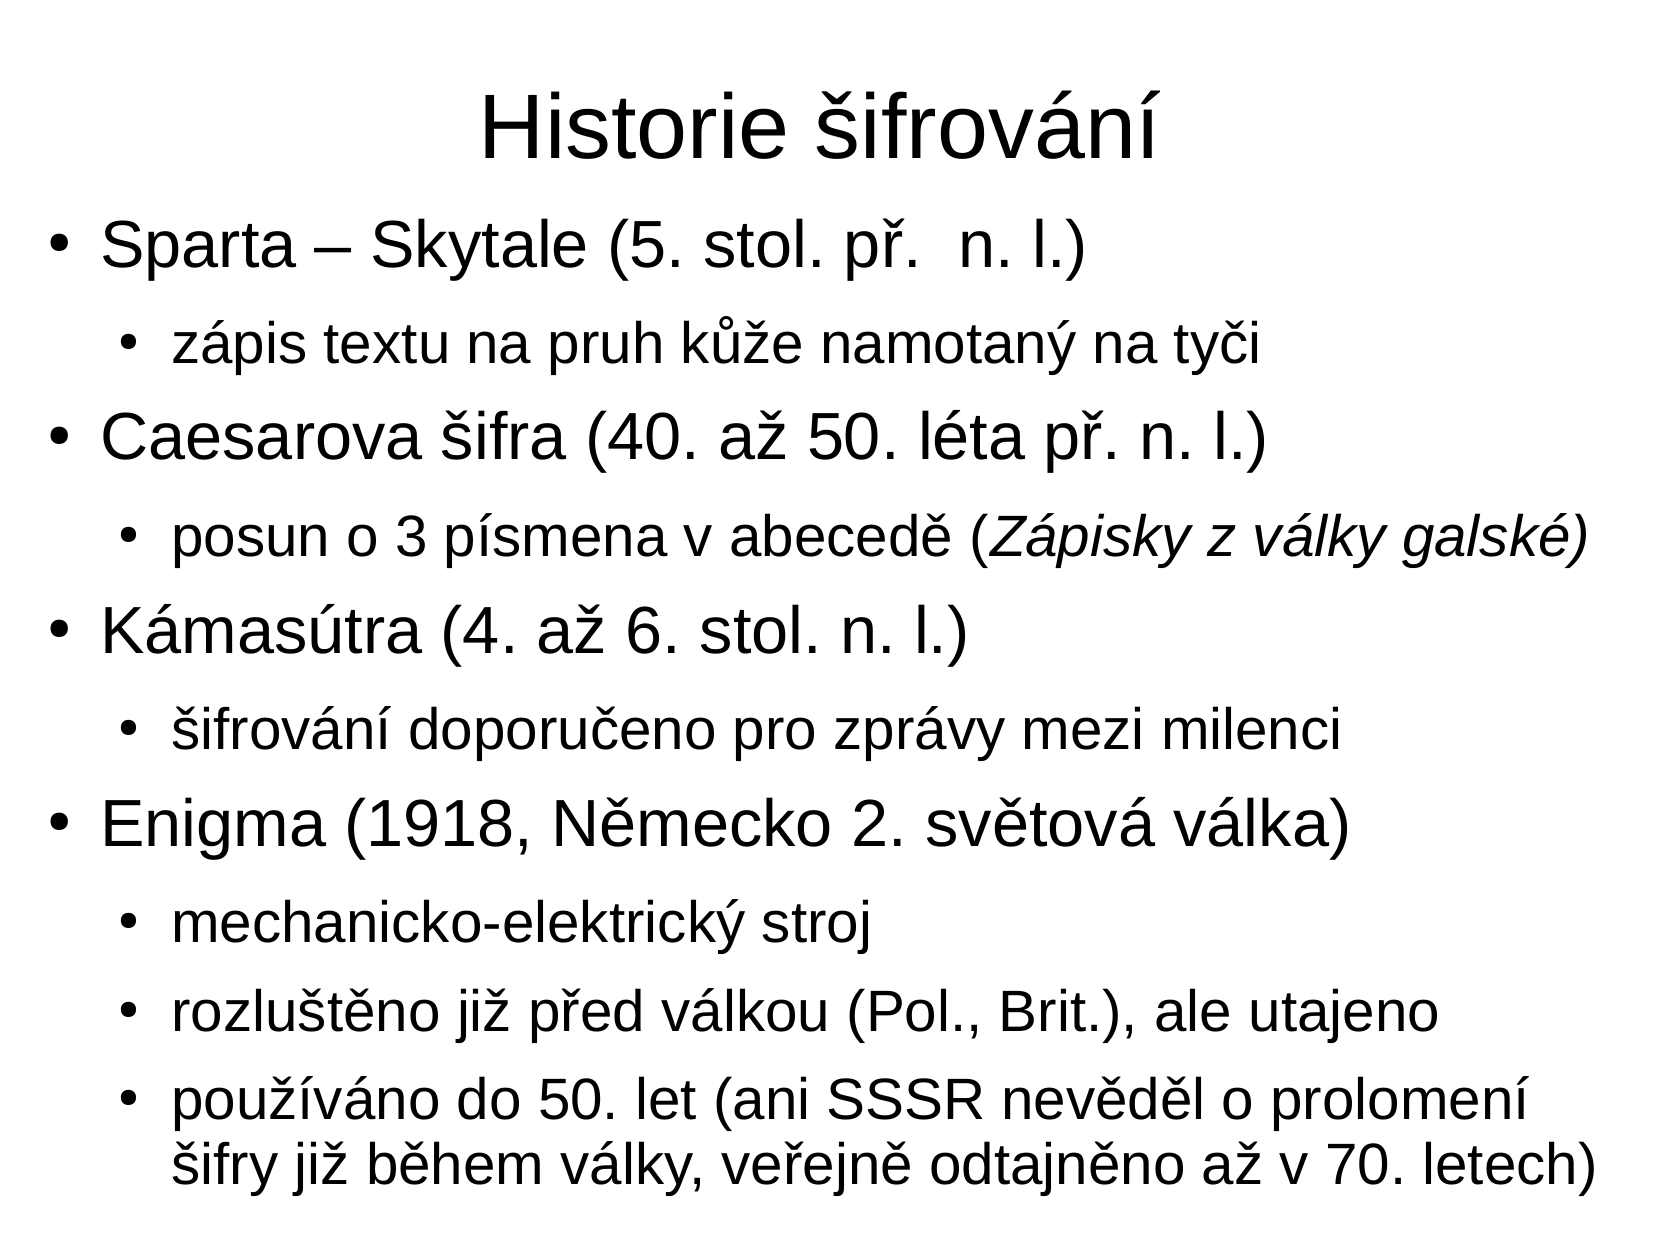

# Historie šifrování
Sparta – Skytale (5. stol. př. n. l.)
zápis textu na pruh kůže namotaný na tyči
Caesarova šifra (40. až 50. léta př. n. l.)
posun o 3 písmena v abecedě (Zápisky z války galské)
Kámasútra (4. až 6. stol. n. l.)
šifrování doporučeno pro zprávy mezi milenci
Enigma (1918, Německo 2. světová válka)
mechanicko-elektrický stroj
rozluštěno již před válkou (Pol., Brit.), ale utajeno
používáno do 50. let (ani SSSR nevěděl o prolomení šifry již během války, veřejně odtajněno až v 70. letech)